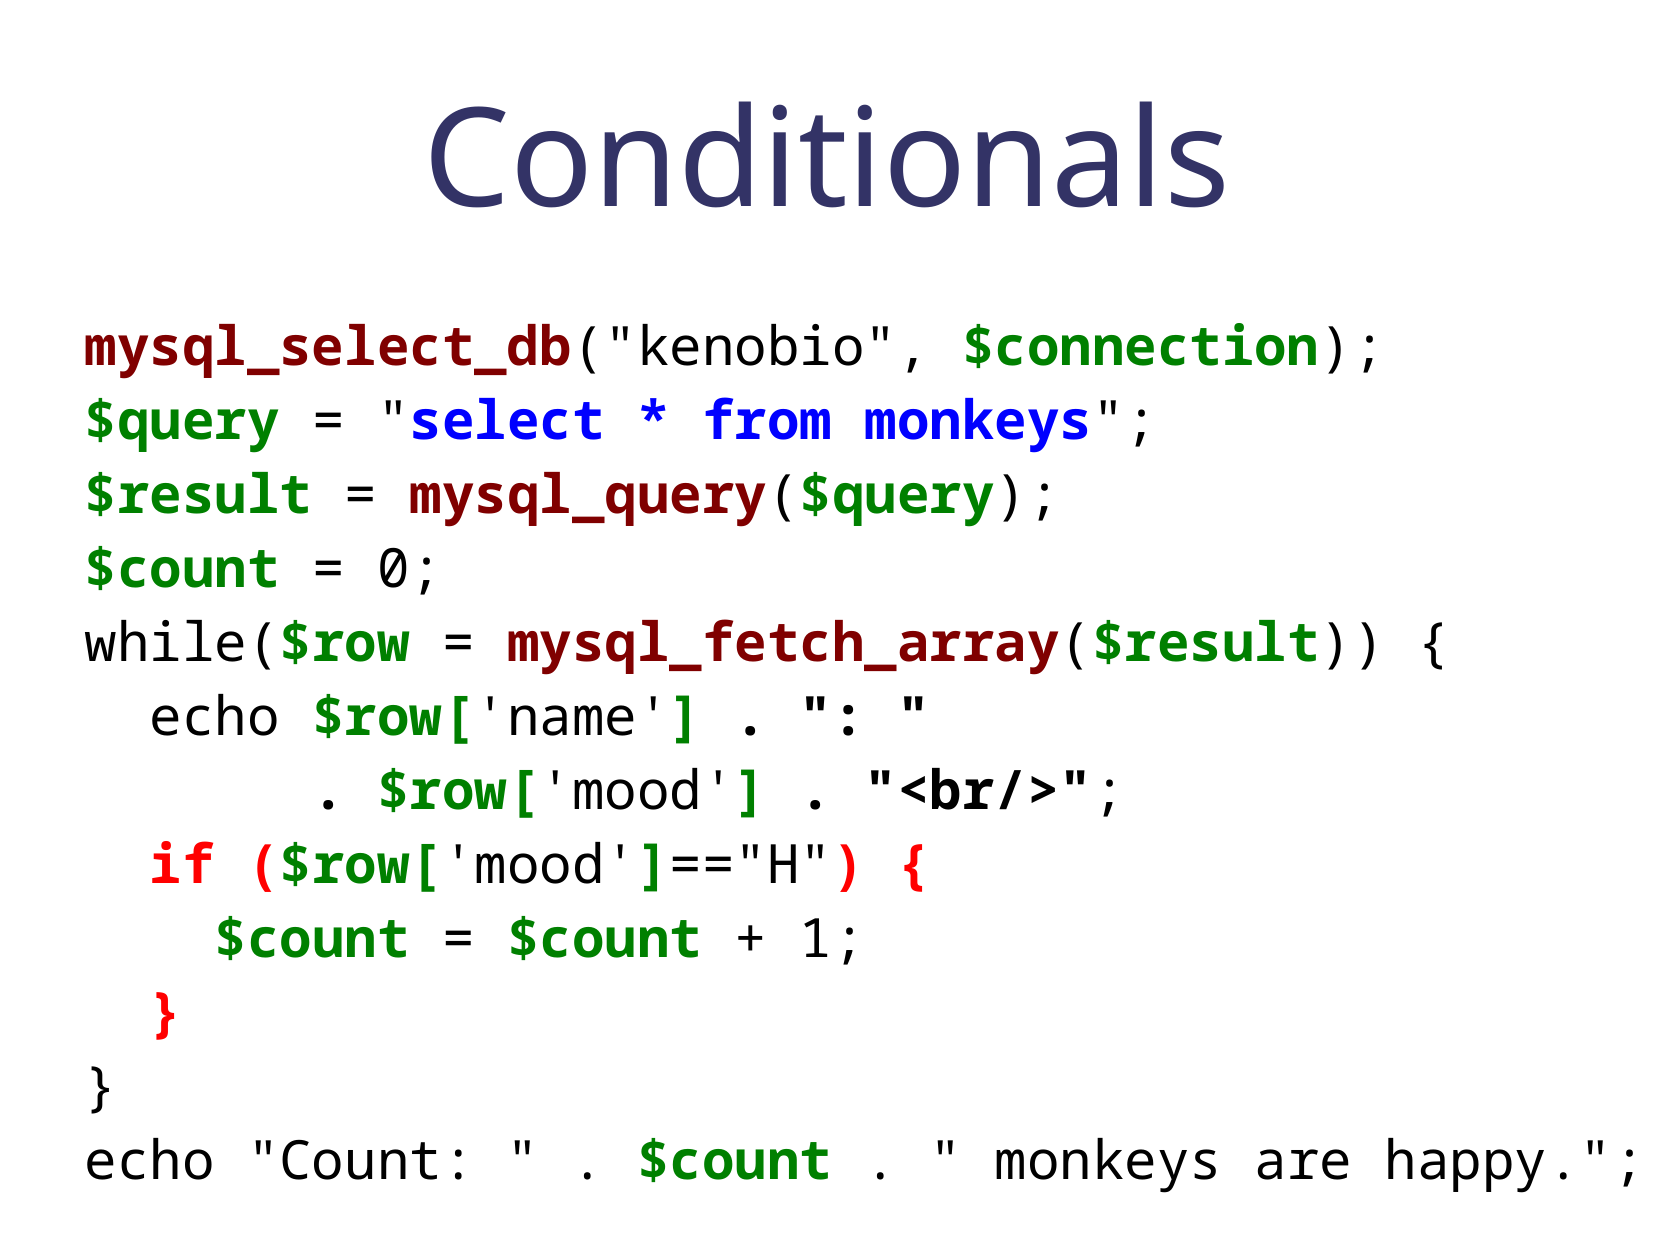

# Conditionals
 mysql_select_db("kenobio", $connection);
 $query = "select * from monkeys";
 $result = mysql_query($query);
 $count = 0;
 while($row = mysql_fetch_array($result)) {
 echo $row['name'] . ": "
 . $row['mood'] . "<br/>";
 if ($row['mood']=="H") {
 $count = $count + 1;
 }
 }
 echo "Count: " . $count . " monkeys are happy.";